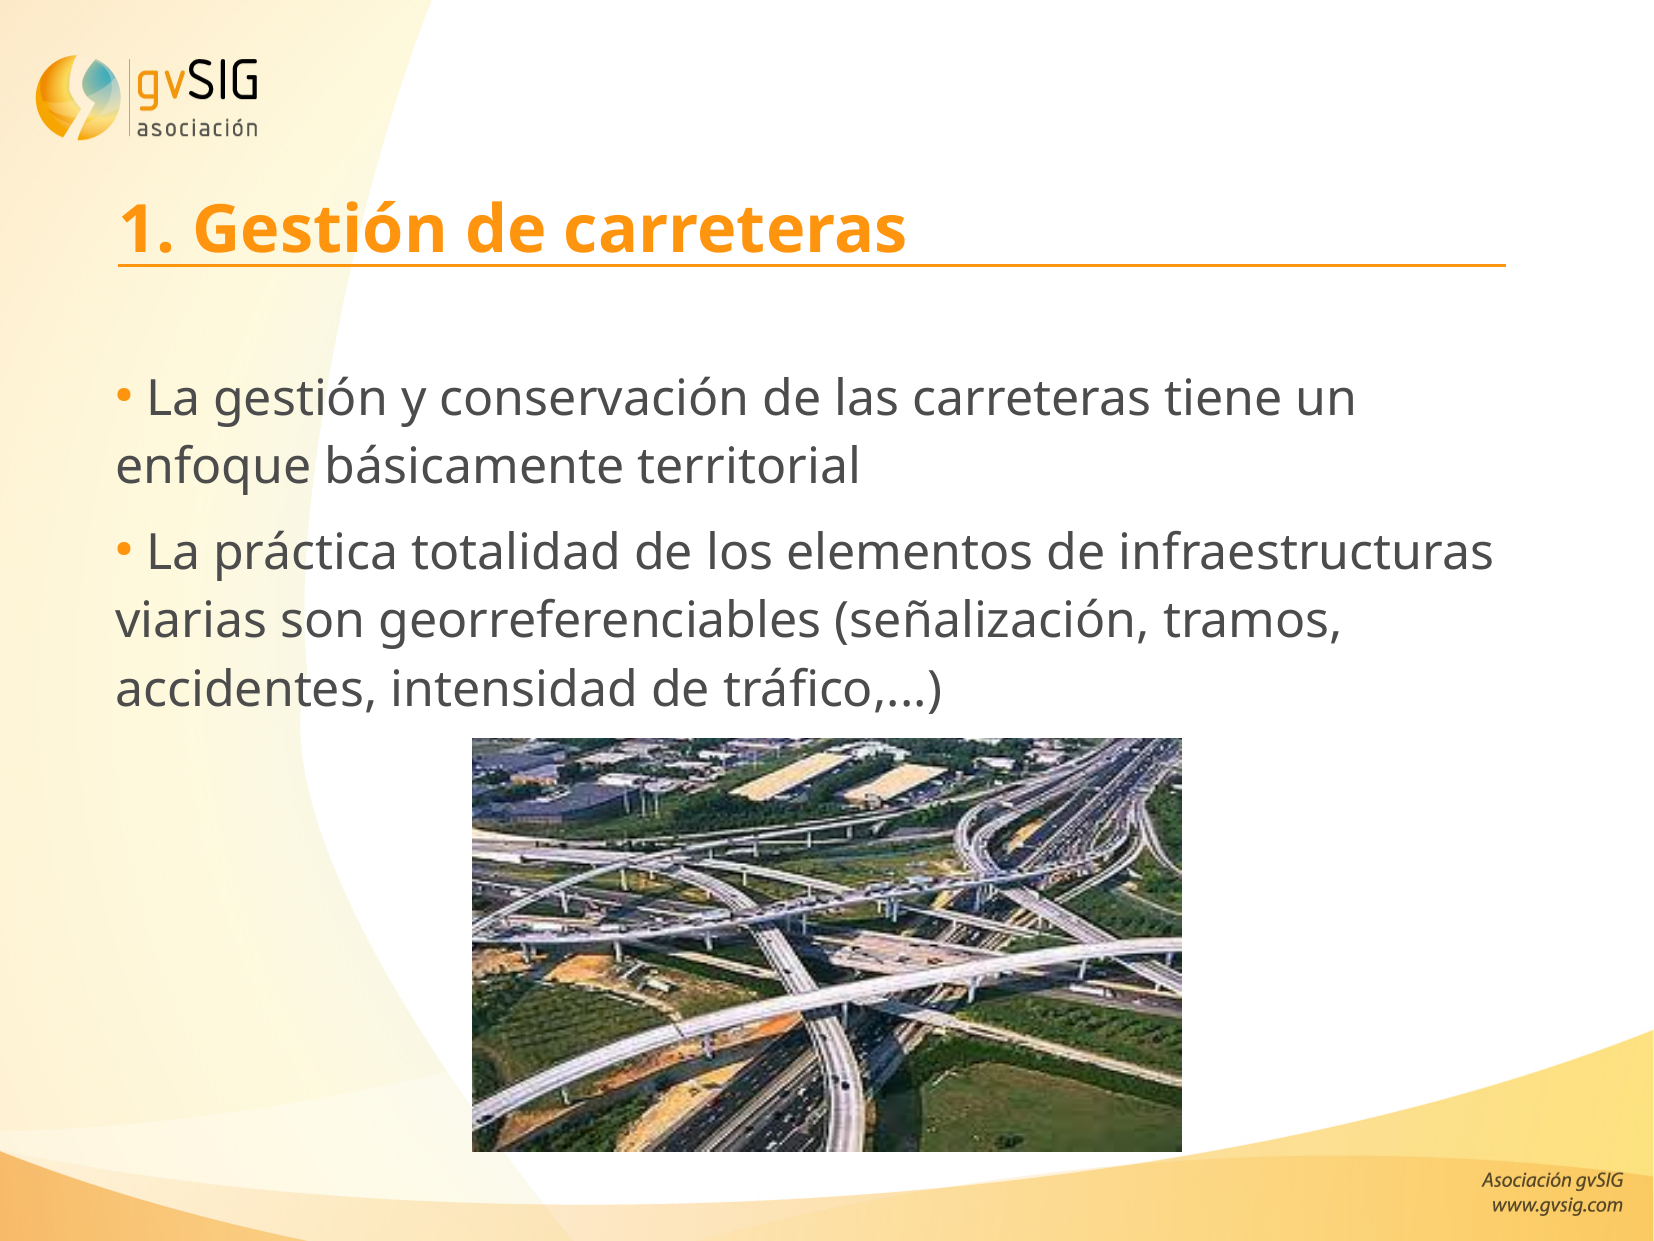

# 1. Gestión de carreteras
 La gestión y conservación de las carreteras tiene un enfoque básicamente territorial
 La práctica totalidad de los elementos de infraestructuras viarias son georreferenciables (señalización, tramos, accidentes, intensidad de tráfico,...)